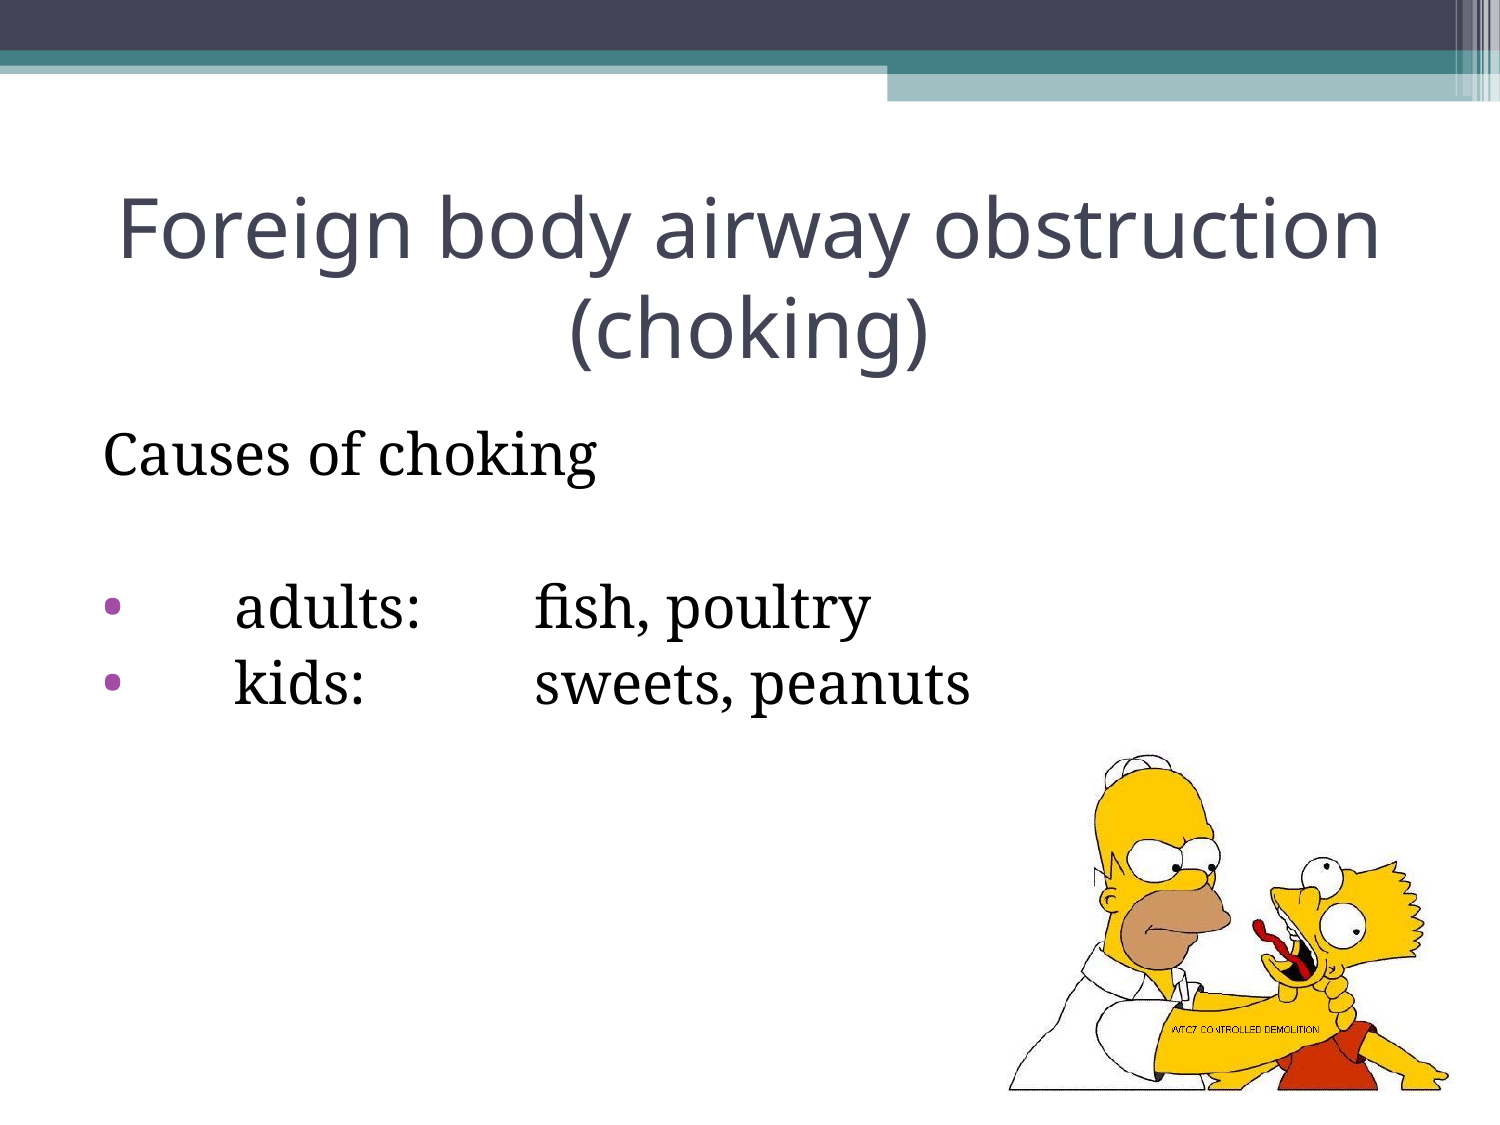

Foreign body airway obstruction (choking)
Causes of choking
	adults: 	fish, poultry
	kids: 		sweets, peanuts